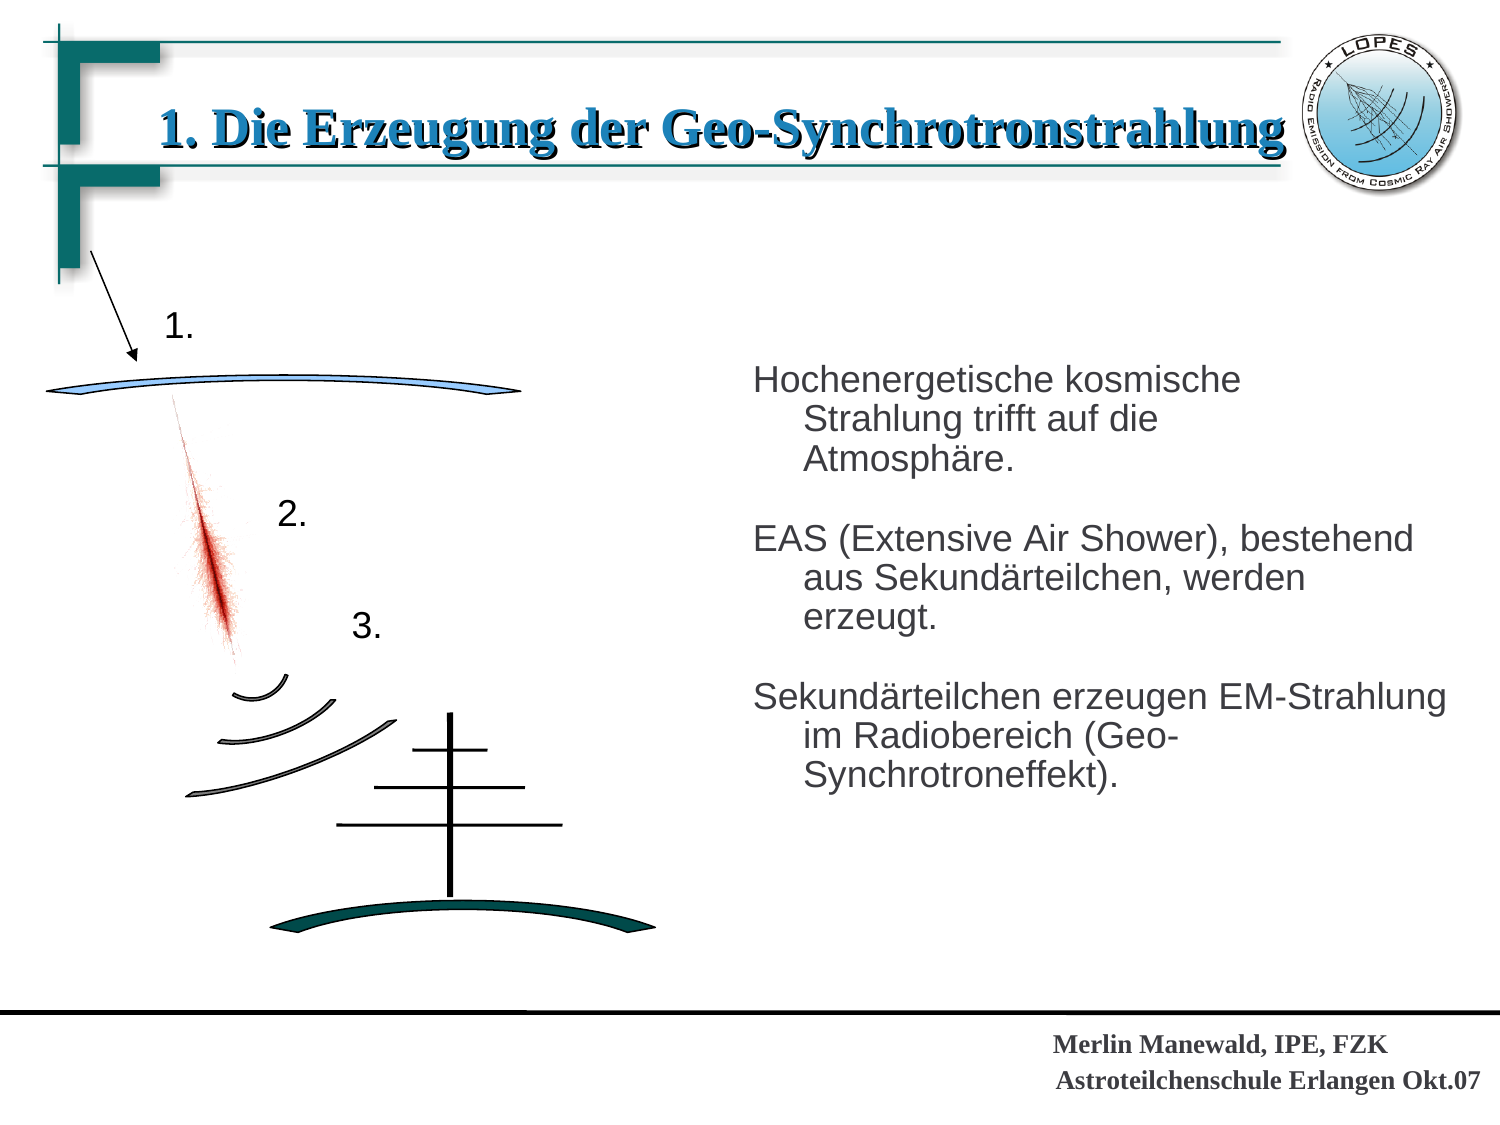

# 1. Die Erzeugung der Geo-Synchrotronstrahlung
1.
Hochenergetische kosmische Strahlung trifft auf die Atmosphäre.
EAS (Extensive Air Shower), bestehend aus Sekundärteilchen, werden erzeugt.
Sekundärteilchen erzeugen EM-Strahlung im Radiobereich (Geo-Synchrotroneffekt).
2.
3.